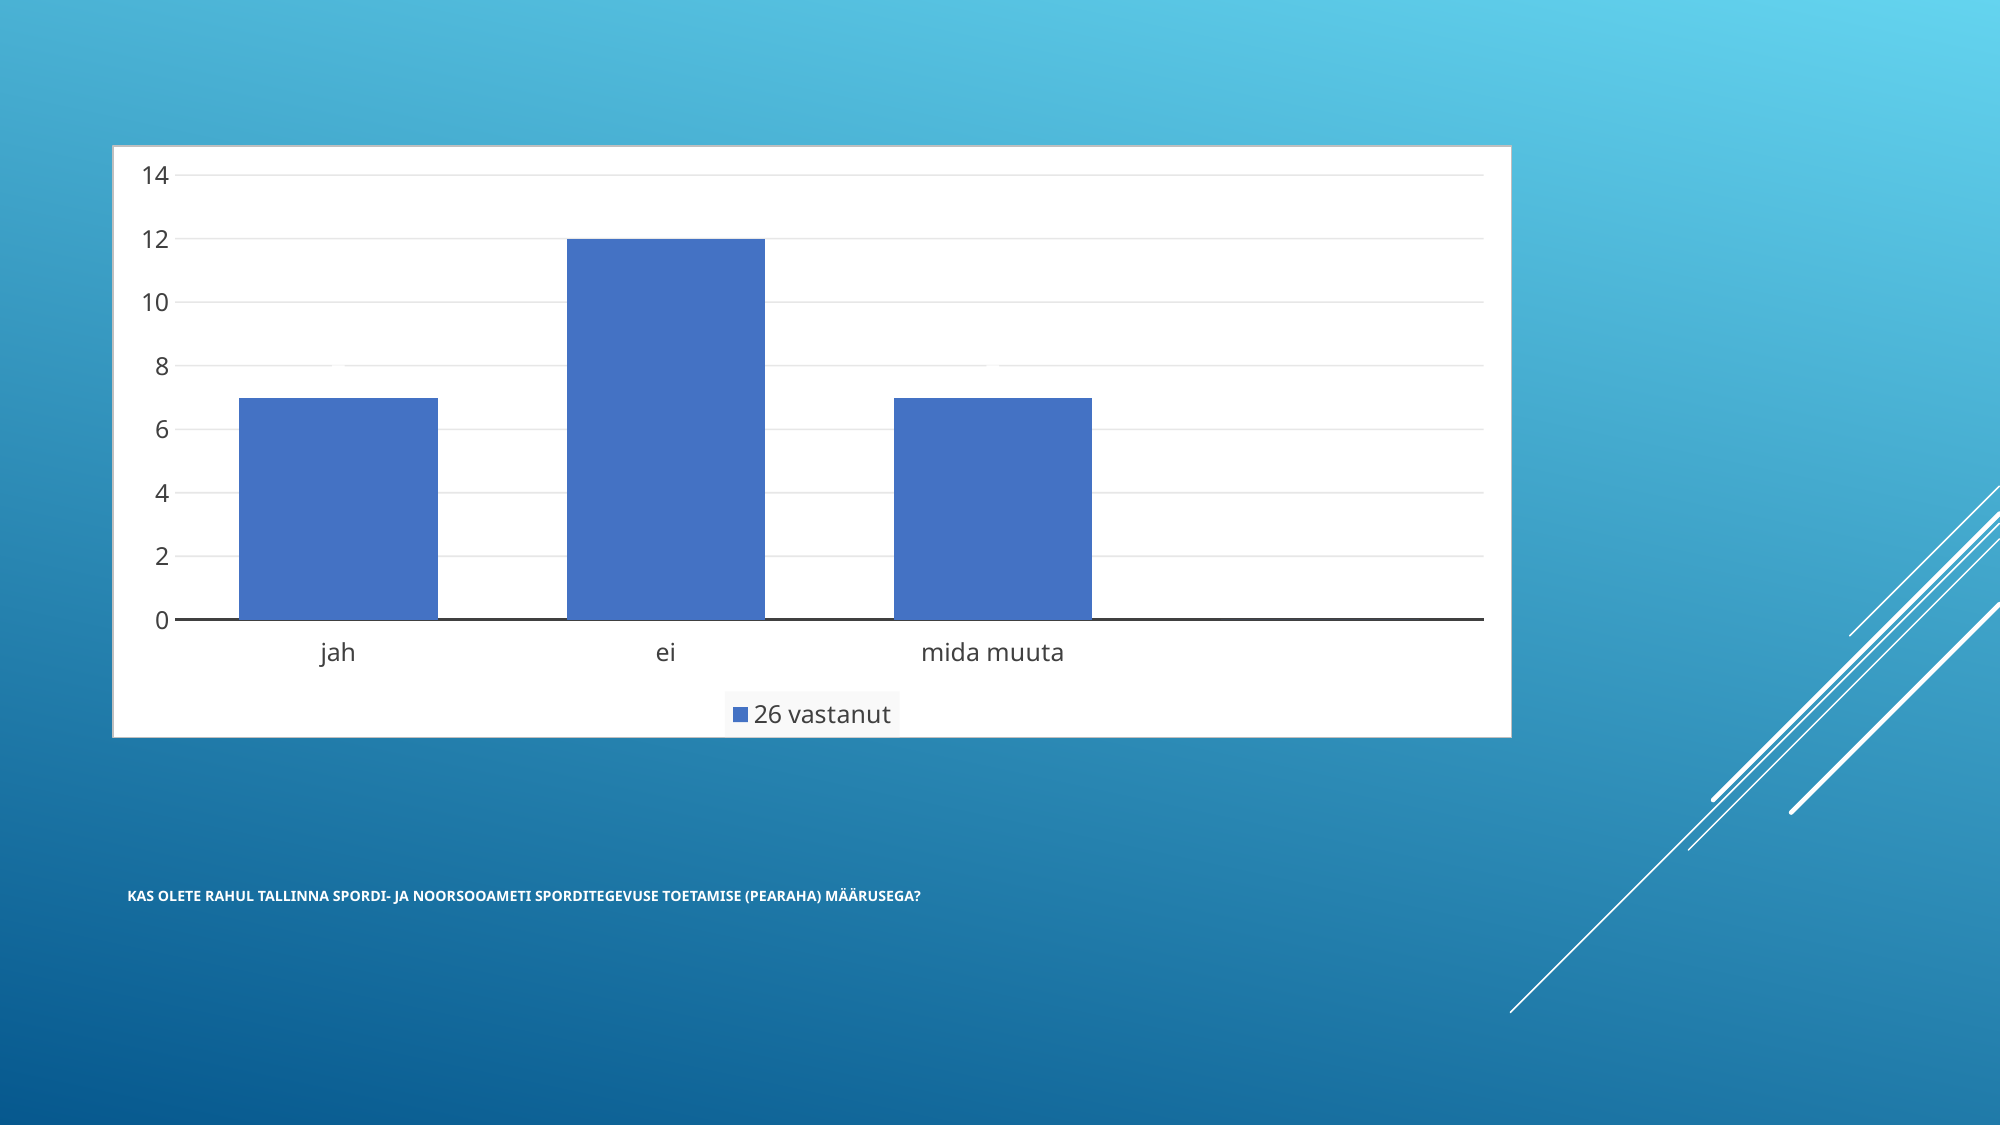

### Chart
| Category | 26 vastanut |
|---|---|
| jah | 7.0 |
| ei | 12.0 |
| mida muuta | 7.0 |
| None | 0.0 |# Kas olete rahul Tallinna Spordi- ja Noorsooameti sporditegevuse toetamise (pearaha) määrusega?